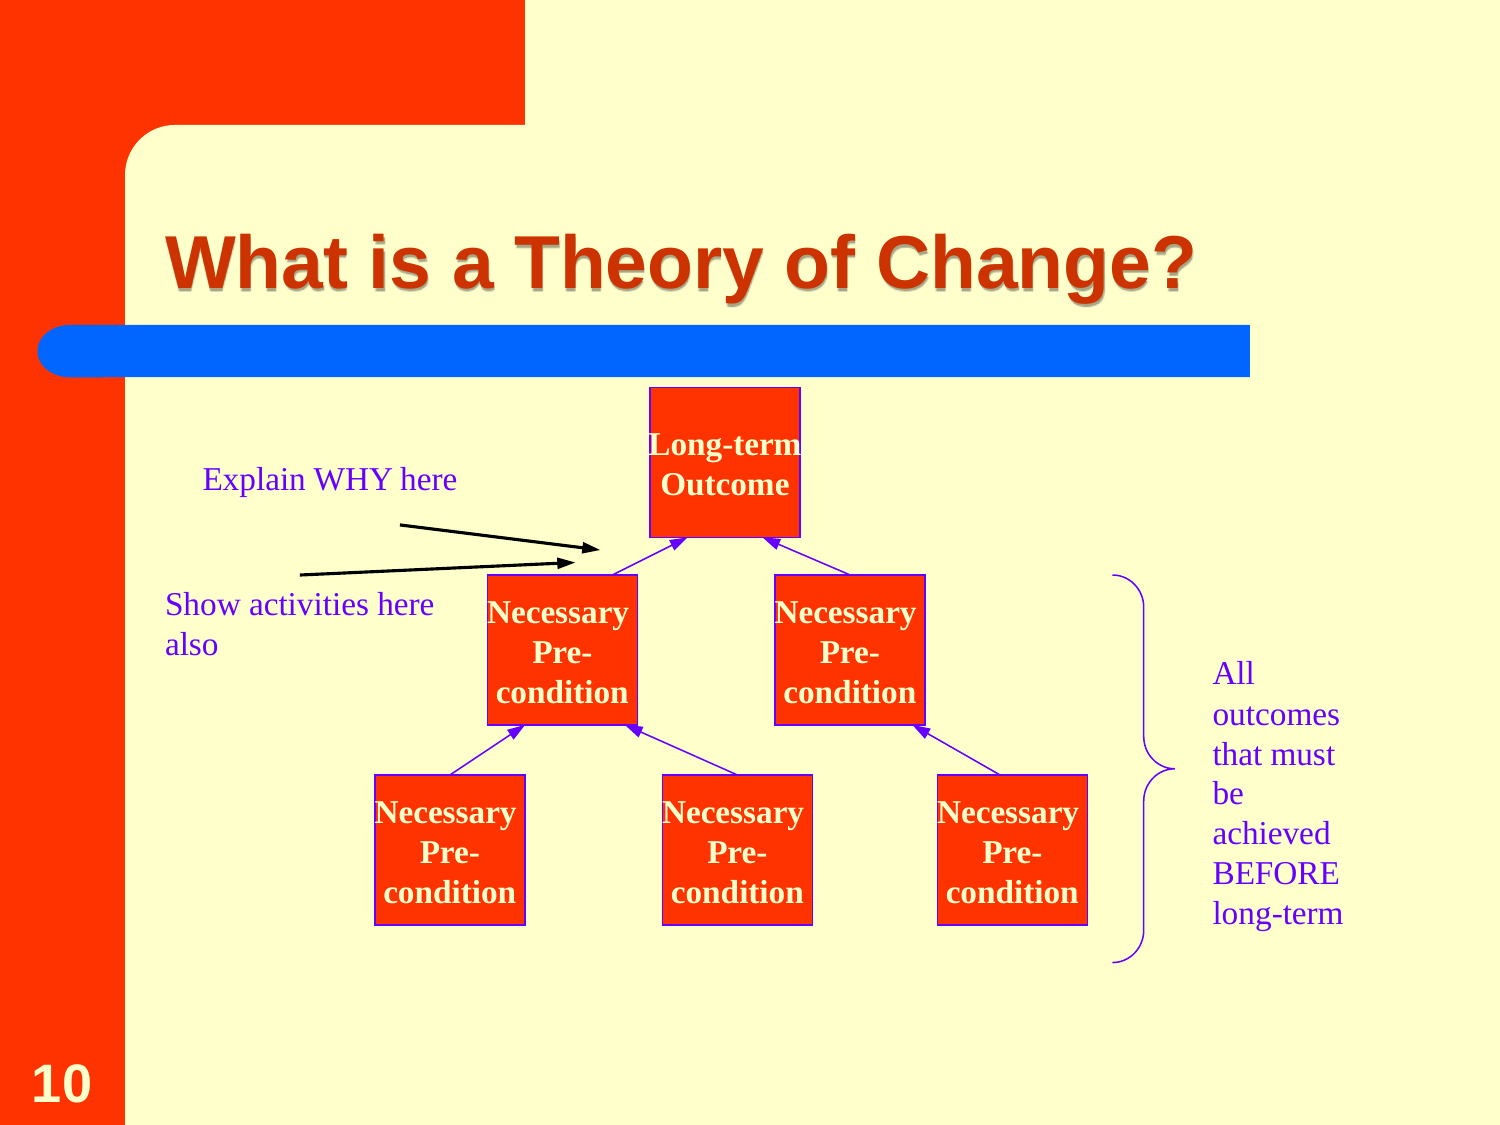

# What is a Theory of Change?
Long-term
Outcome
Explain WHY here
Show activities here also
Necessary
Pre-
condition
Necessary
Pre-
condition
All outcomes that must be achieved BEFORE long-term
Necessary
Pre-
condition
Necessary
Pre-
condition
Necessary
Pre-
condition